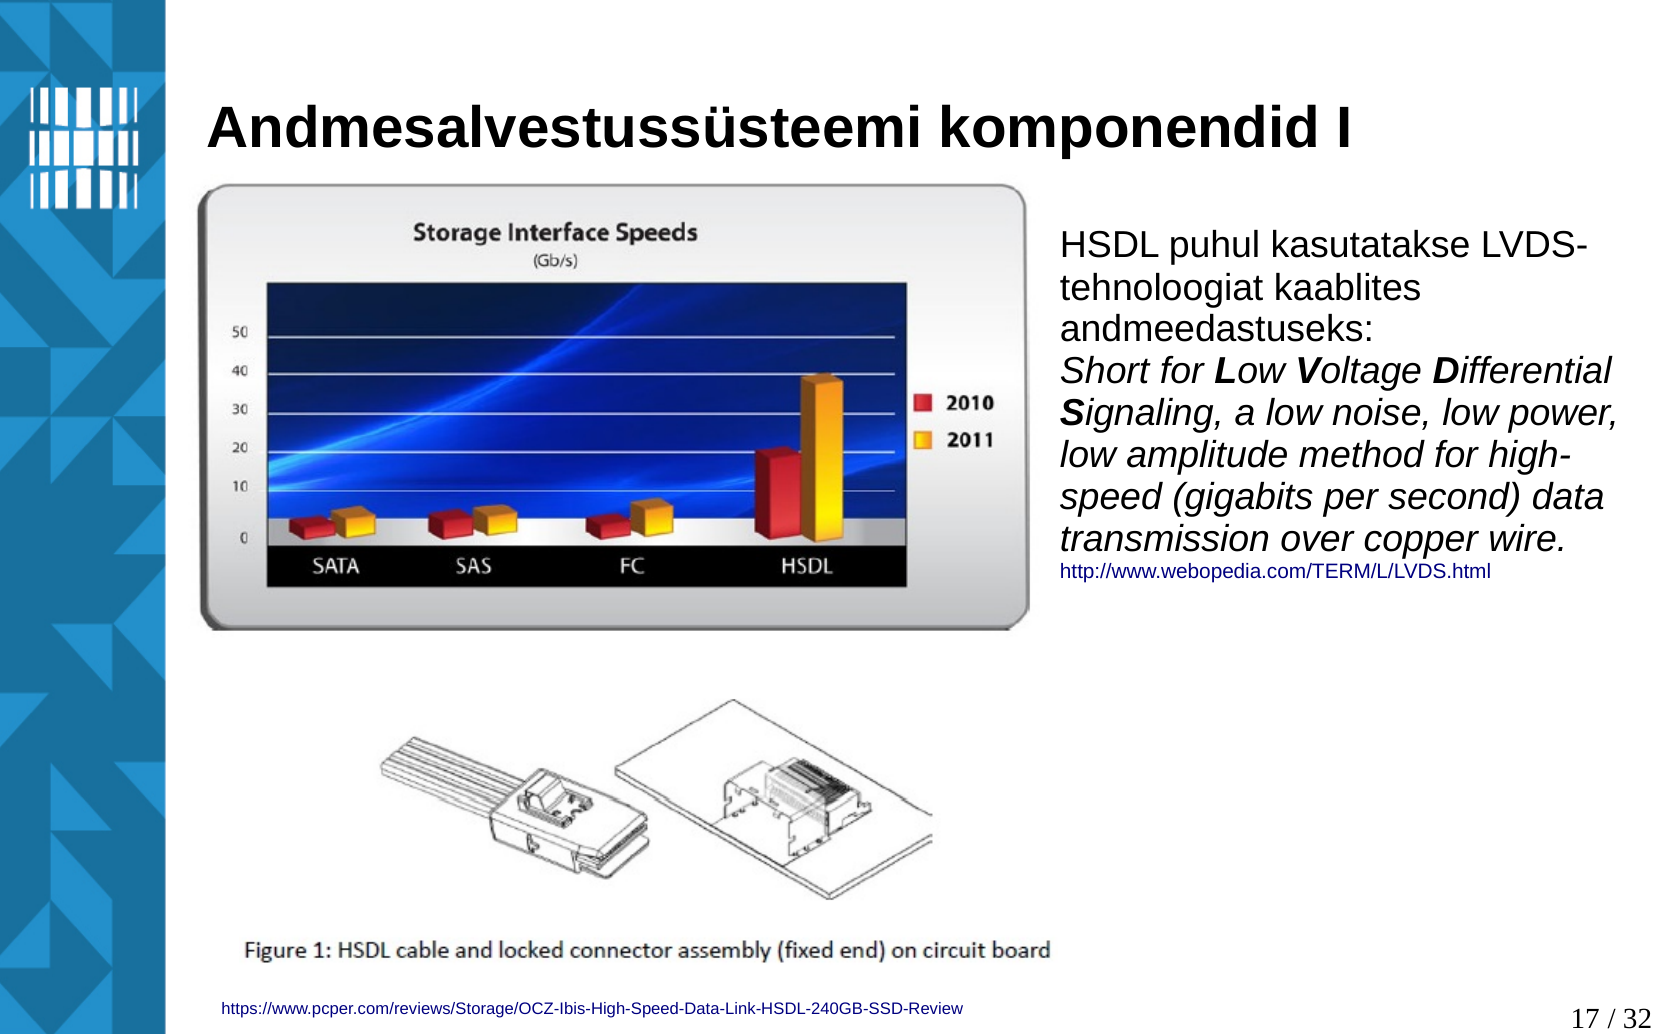

# Andmesalvestussüsteemi komponendid I
HSDL puhul kasutatakse LVDS-tehnoloogiat kaablites andmeedastuseks:
Short for Low Voltage Differential Signaling, a low noise, low power, low amplitude method for high-speed (gigabits per second) data transmission over copper wire.
http://www.webopedia.com/TERM/L/LVDS.html
https://www.pcper.com/reviews/Storage/OCZ-Ibis-High-Speed-Data-Link-HSDL-240GB-SSD-Review